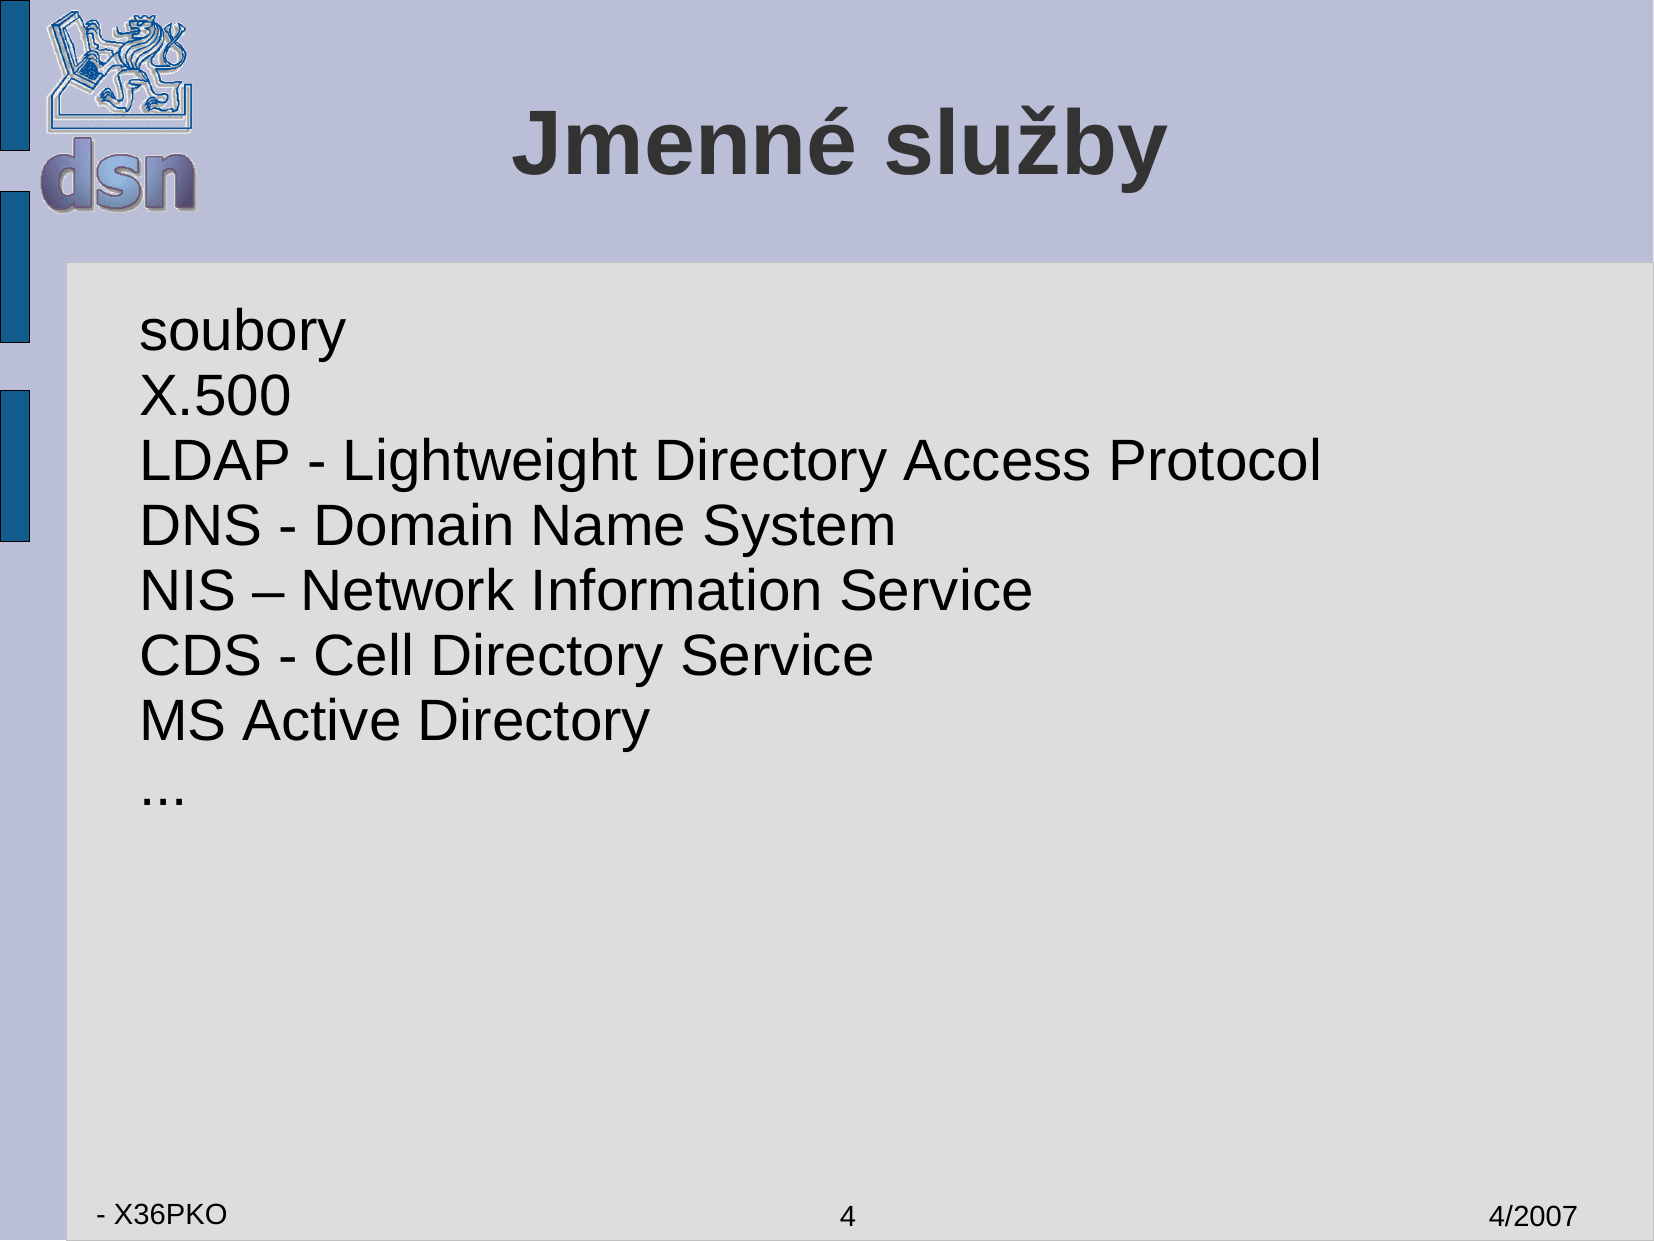

# Jmenné služby
soubory
X.500
LDAP - Lightweight Directory Access Protocol
DNS - Domain Name System
NIS – Network Information Service
CDS - Cell Directory Service
MS Active Directory
...